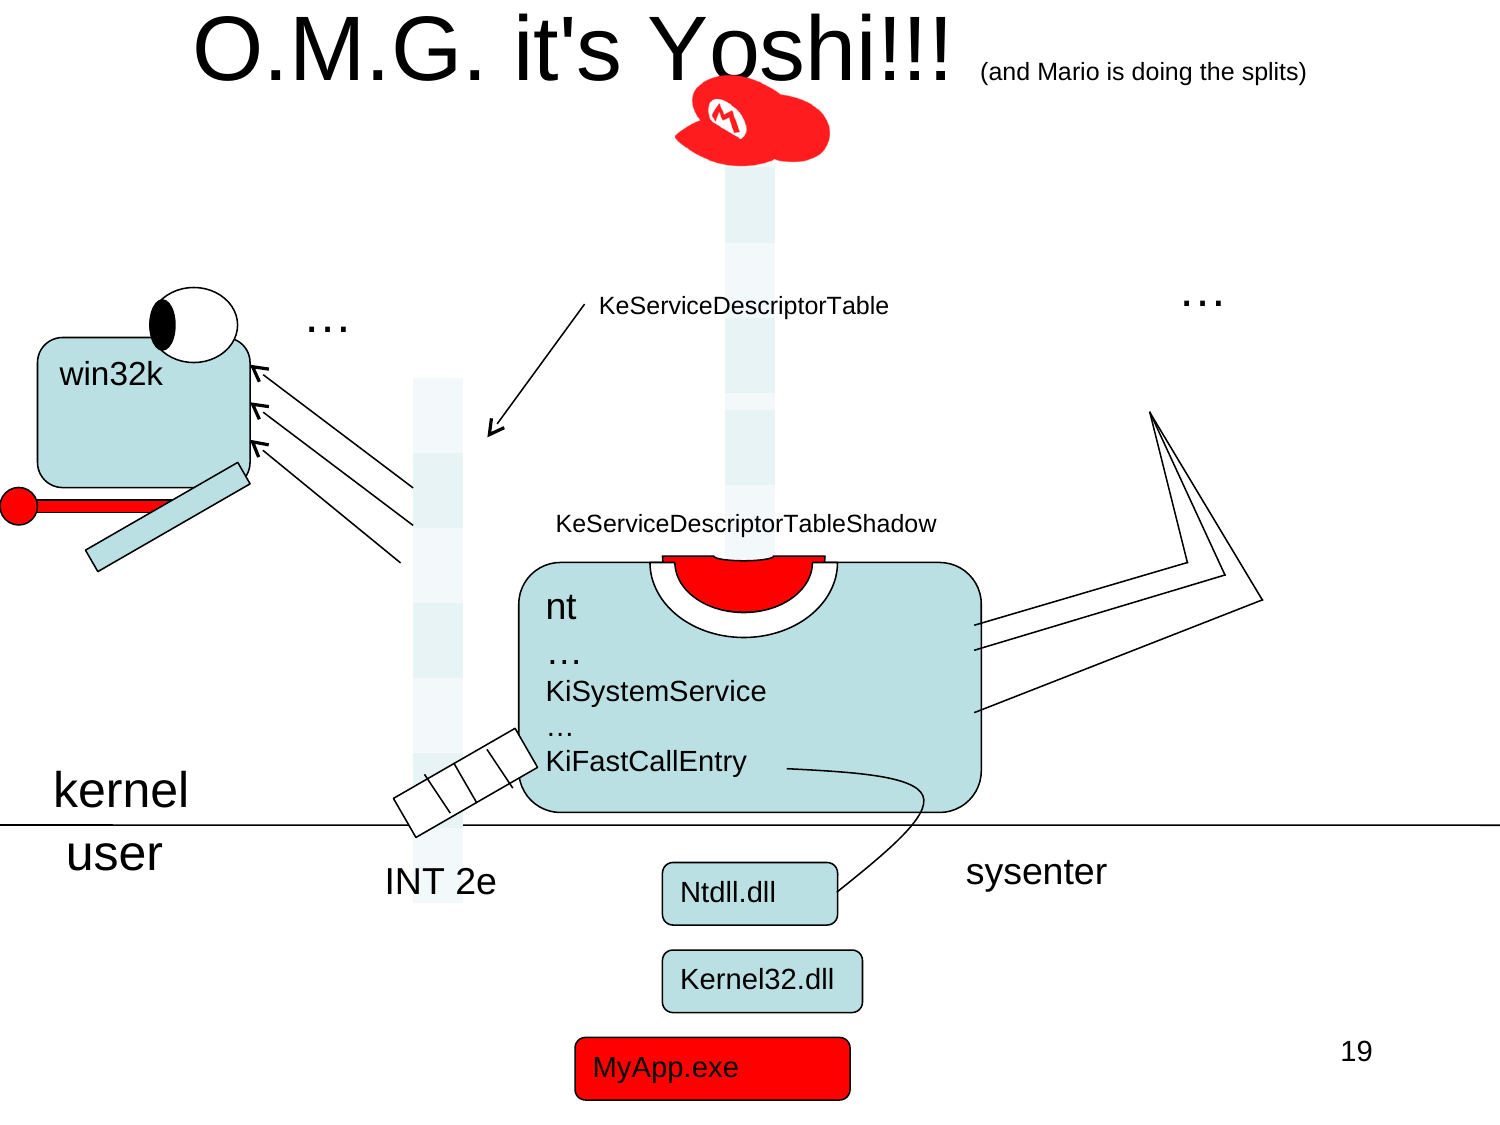

# O.M.G. it's Yoshi!!! (and Mario is doing the splits)
| |
| --- |
| |
| |
| |
…
…
KeServiceDescriptorTable
| |
| --- |
| |
| |
| |
win32k
| |
| --- |
| |
| |
| |
| |
| |
| |
KeServiceDescriptorTableShadow
nt
…
KiSystemService
…
KiFastCallEntry
kernel
user
sysenter
INT 2e
Ntdll.dll
Kernel32.dll
MyApp.exe